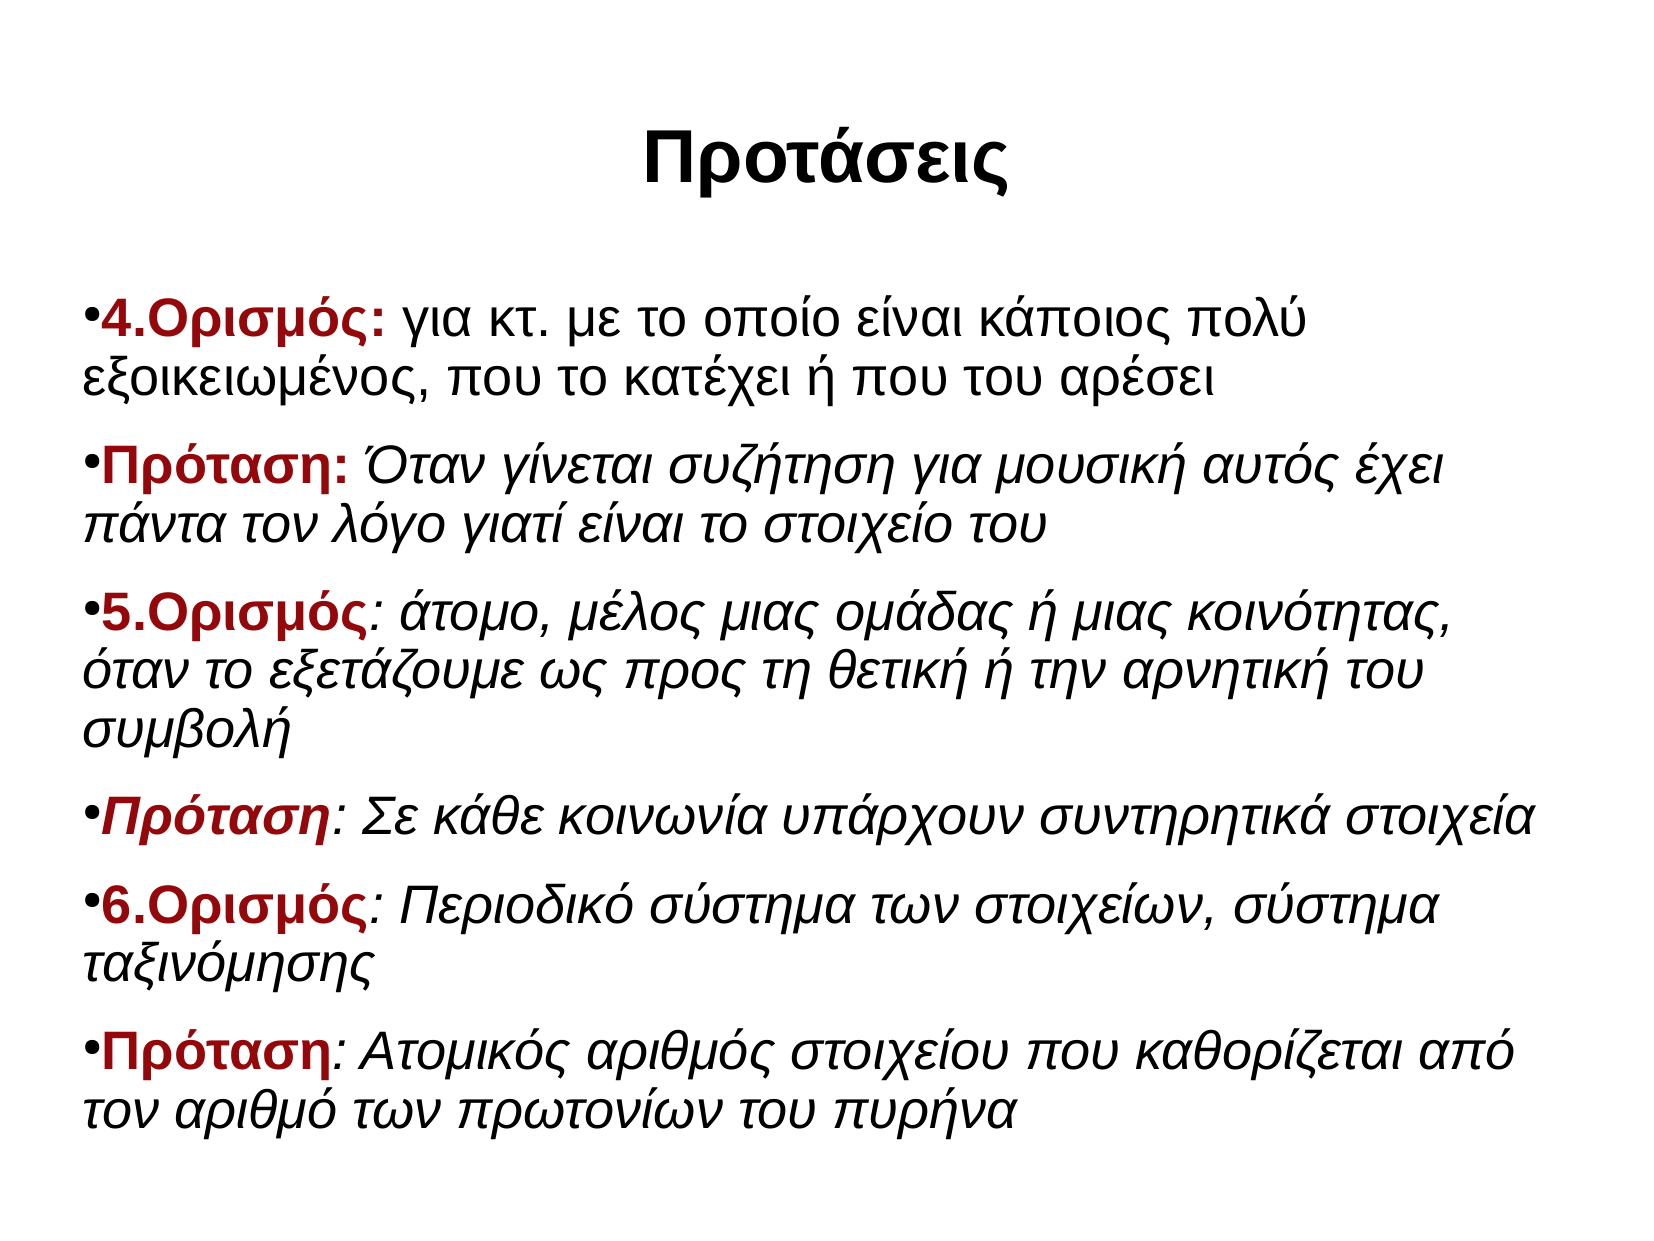

# Προτάσεις
4.Ορισμός: για κτ. με το οποίο είναι κάποιος πολύ εξοικειωμένος, που το κατέχει ή που του αρέσει
Πρόταση: Όταν γίνεται συζήτηση για μουσική αυτός έχει πάντα τον λόγο γιατί είναι το στοιχείο του
5.Ορισμός: άτομο, μέλος μιας ομάδας ή μιας κοινότητας, όταν το εξετάζουμε ως προς τη θετική ή την αρνητική του συμβολή
Πρόταση: Σε κάθε κοινωνία υπάρχουν συντηρητικά στοιχεία
6.Ορισμός: Περιοδικό σύστημα των στοιχείων, σύστημα ταξινόμησης
Πρόταση: Ατομικός αριθμός στοιχείου που καθορίζεται από τον αριθμό των πρωτονίων του πυρήνα